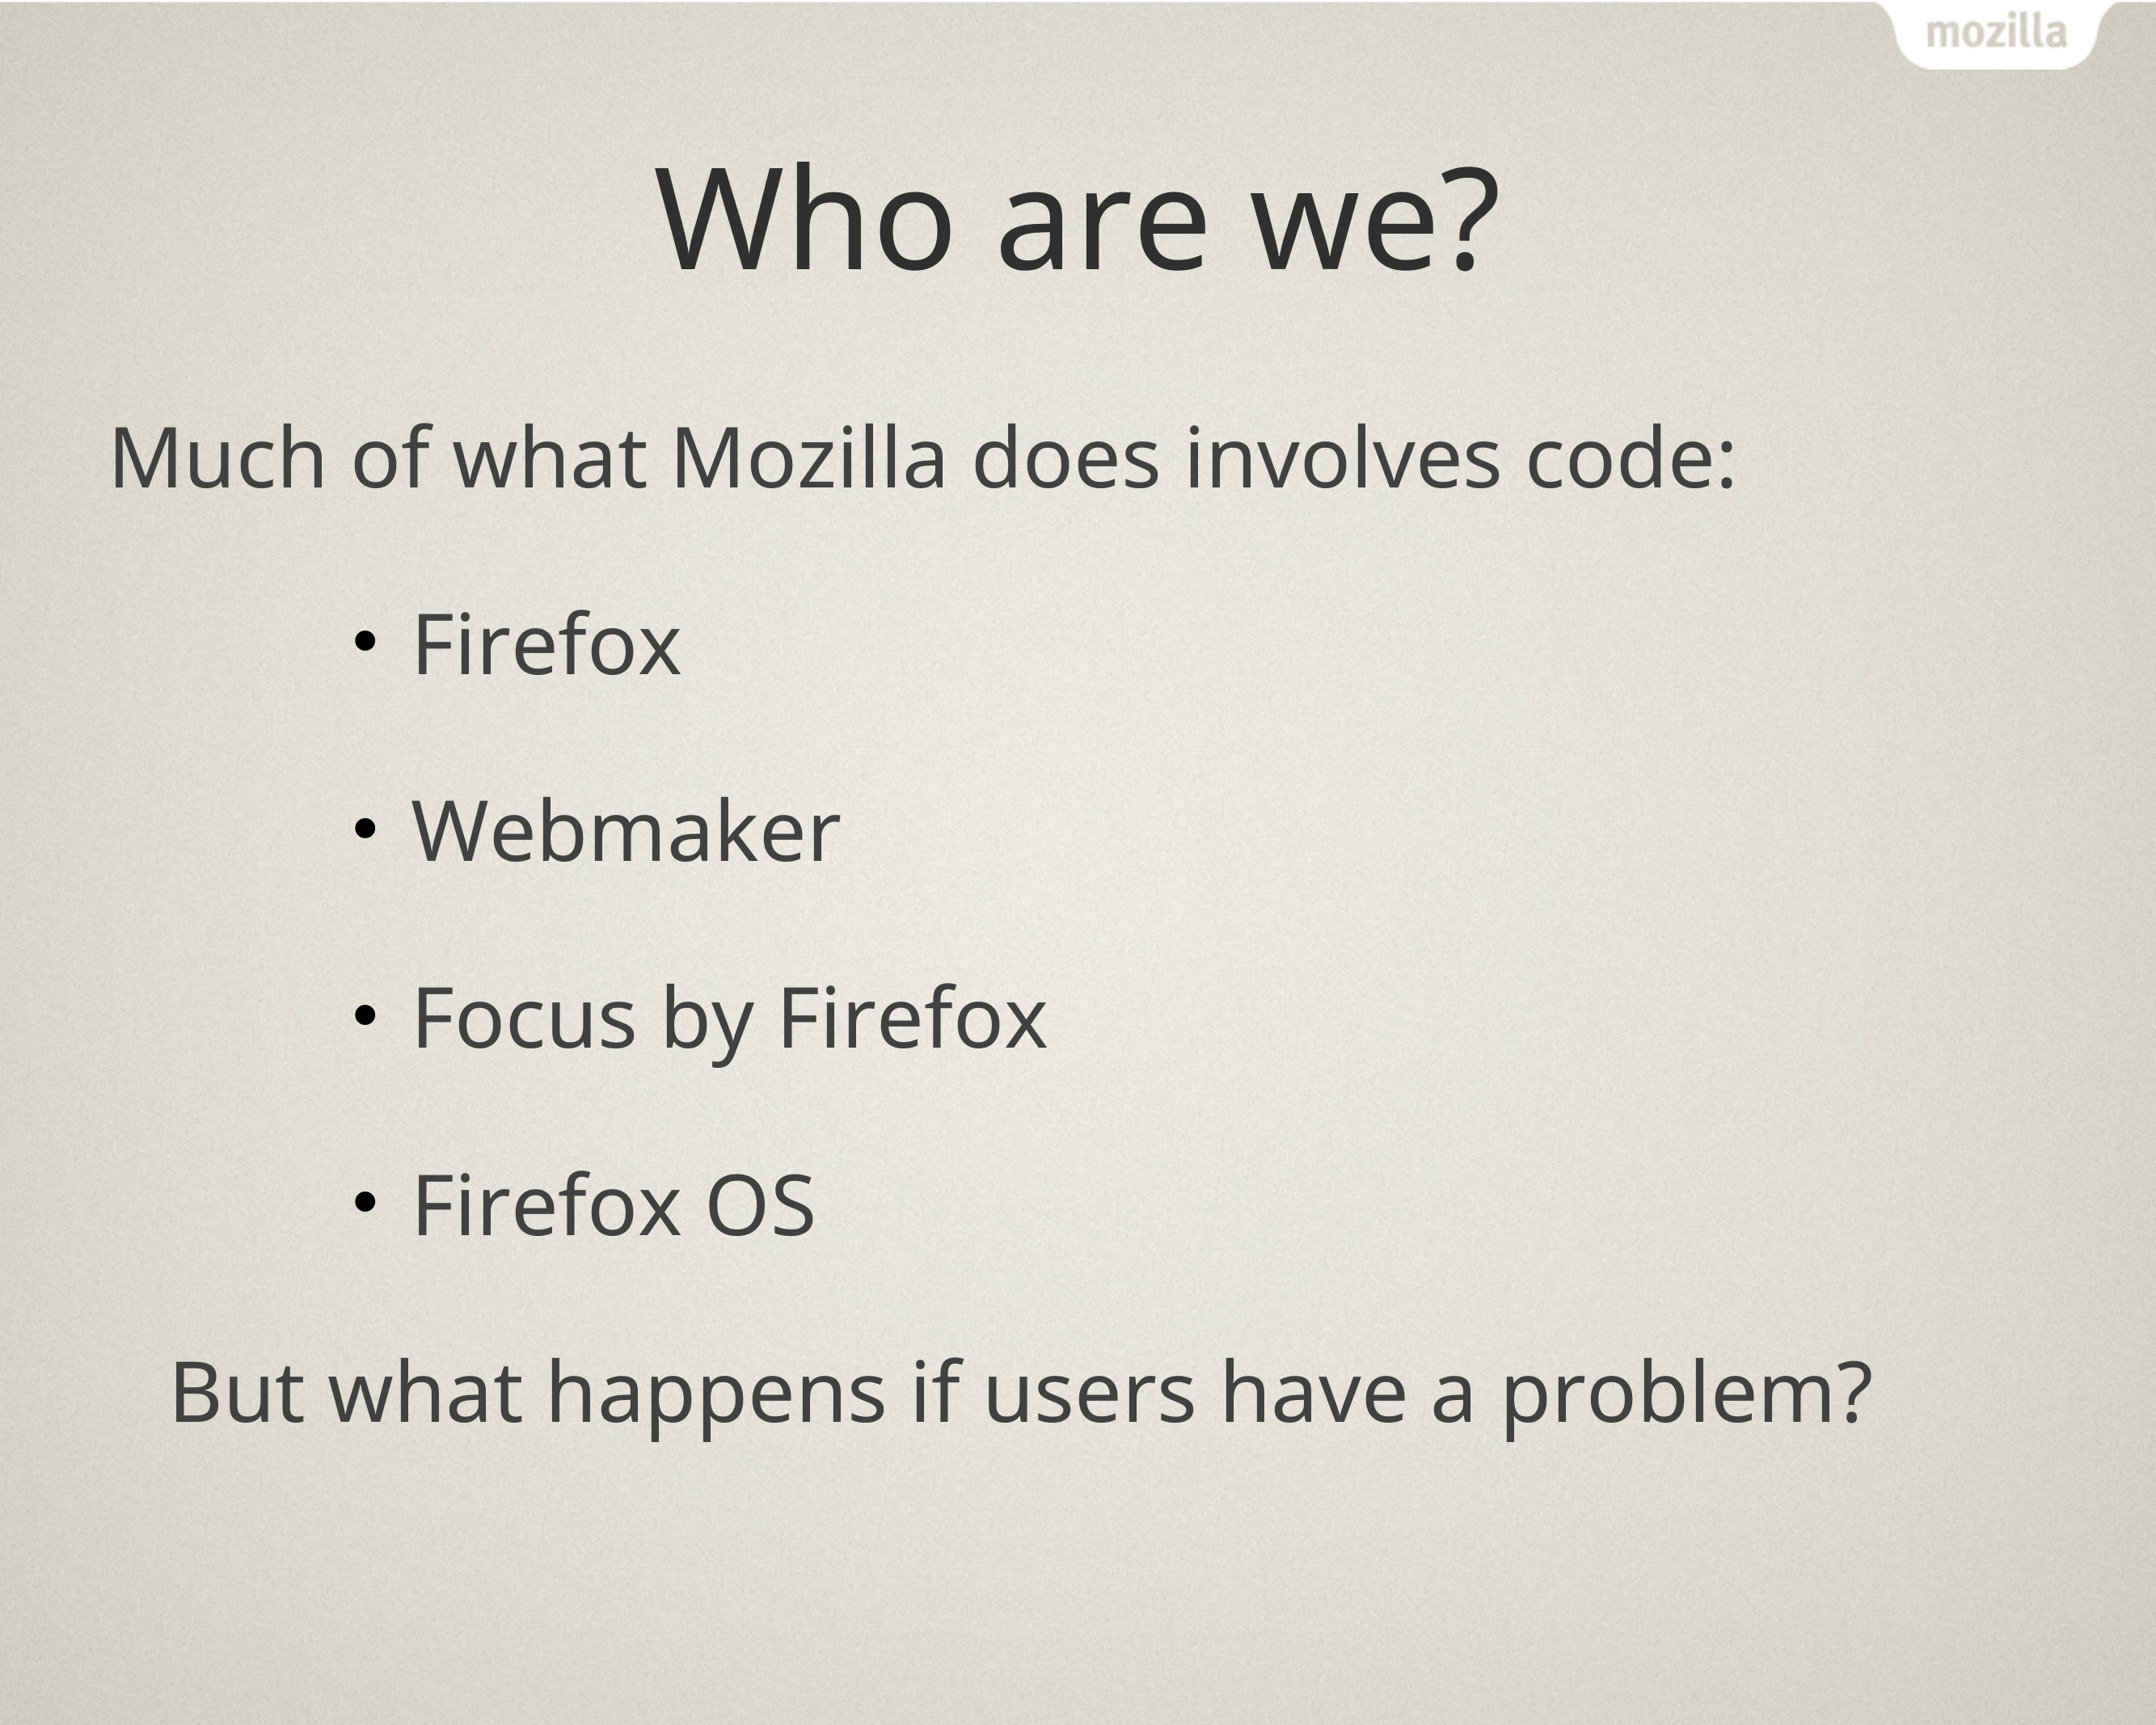

Who are we?
# Much of what Mozilla does involves code:
Firefox
Webmaker
Focus by Firefox
Firefox OS
But what happens if users have a problem?